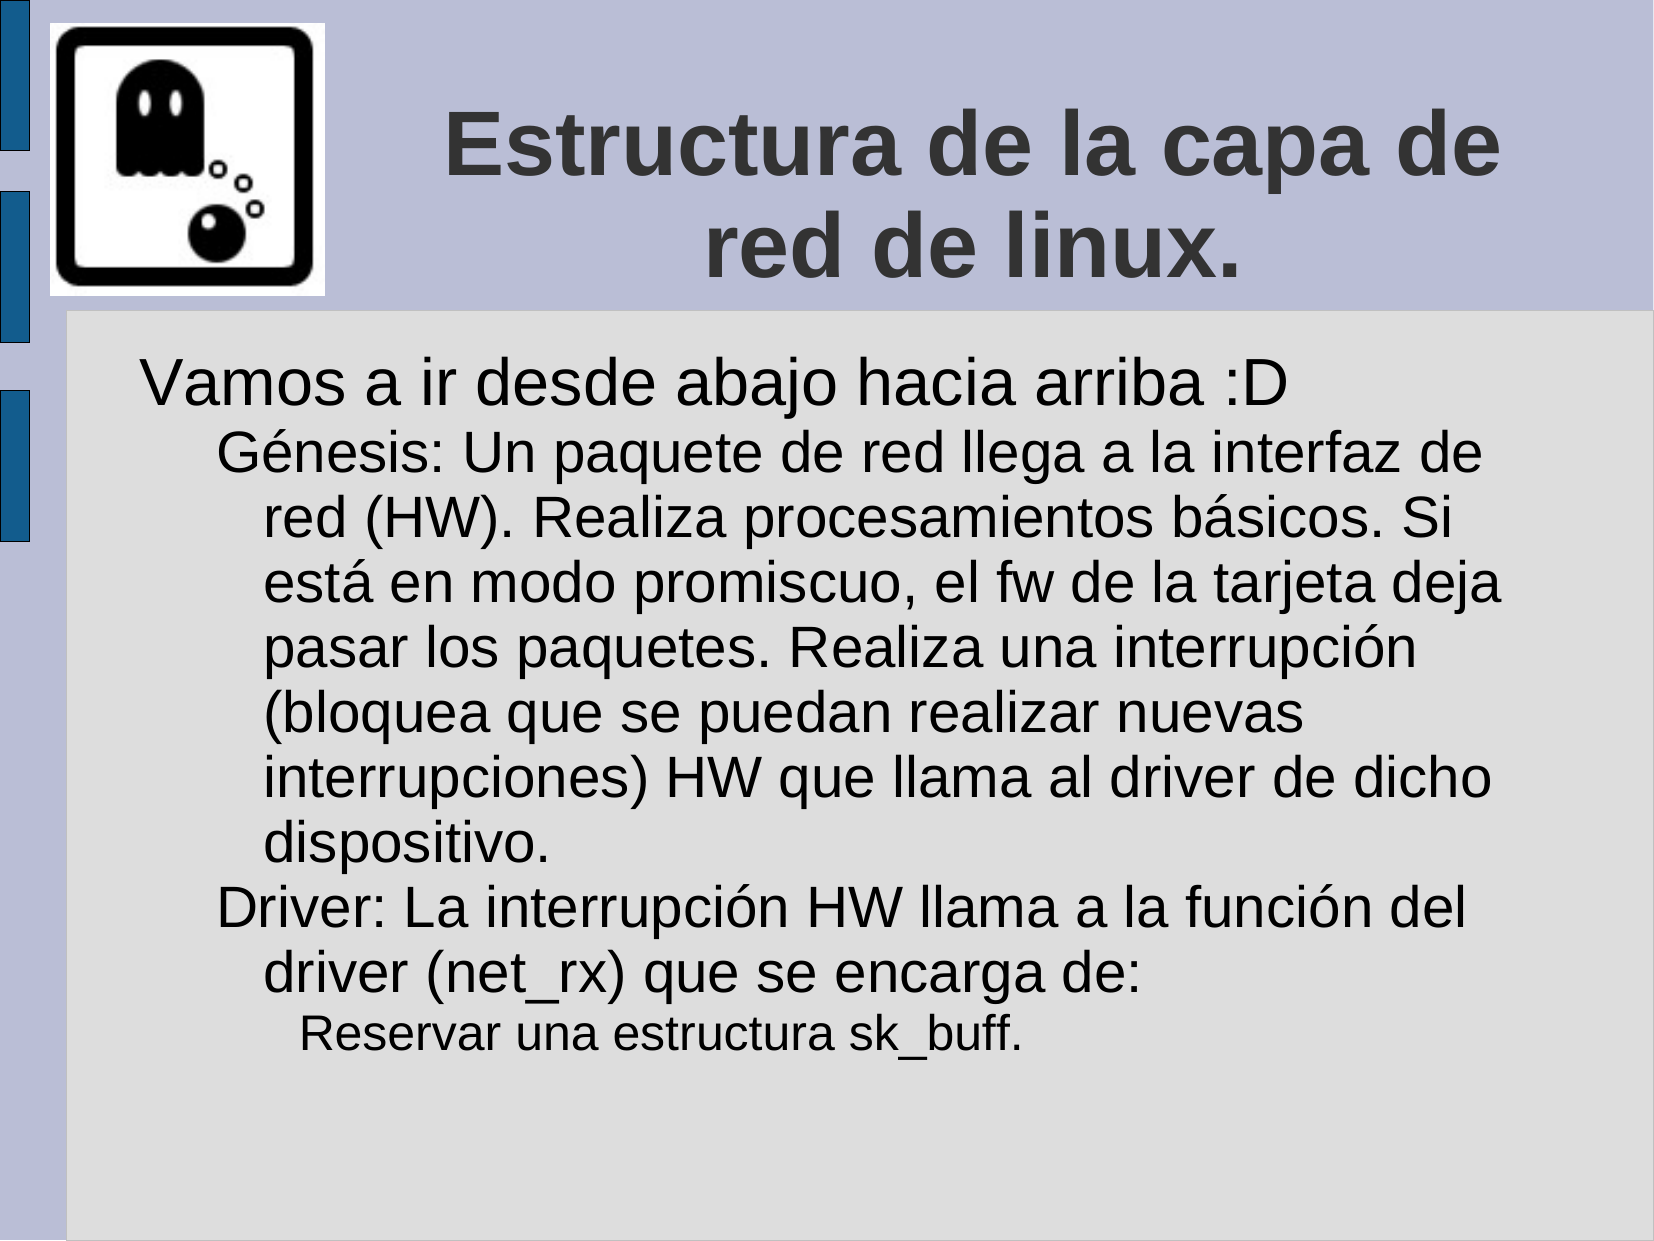

# Estructura de la capa de red de linux.
Vamos a ir desde abajo hacia arriba :D
Génesis: Un paquete de red llega a la interfaz de red (HW). Realiza procesamientos básicos. Si está en modo promiscuo, el fw de la tarjeta deja pasar los paquetes. Realiza una interrupción (bloquea que se puedan realizar nuevas interrupciones) HW que llama al driver de dicho dispositivo.
Driver: La interrupción HW llama a la función del driver (net_rx) que se encarga de:
Reservar una estructura sk_buff.